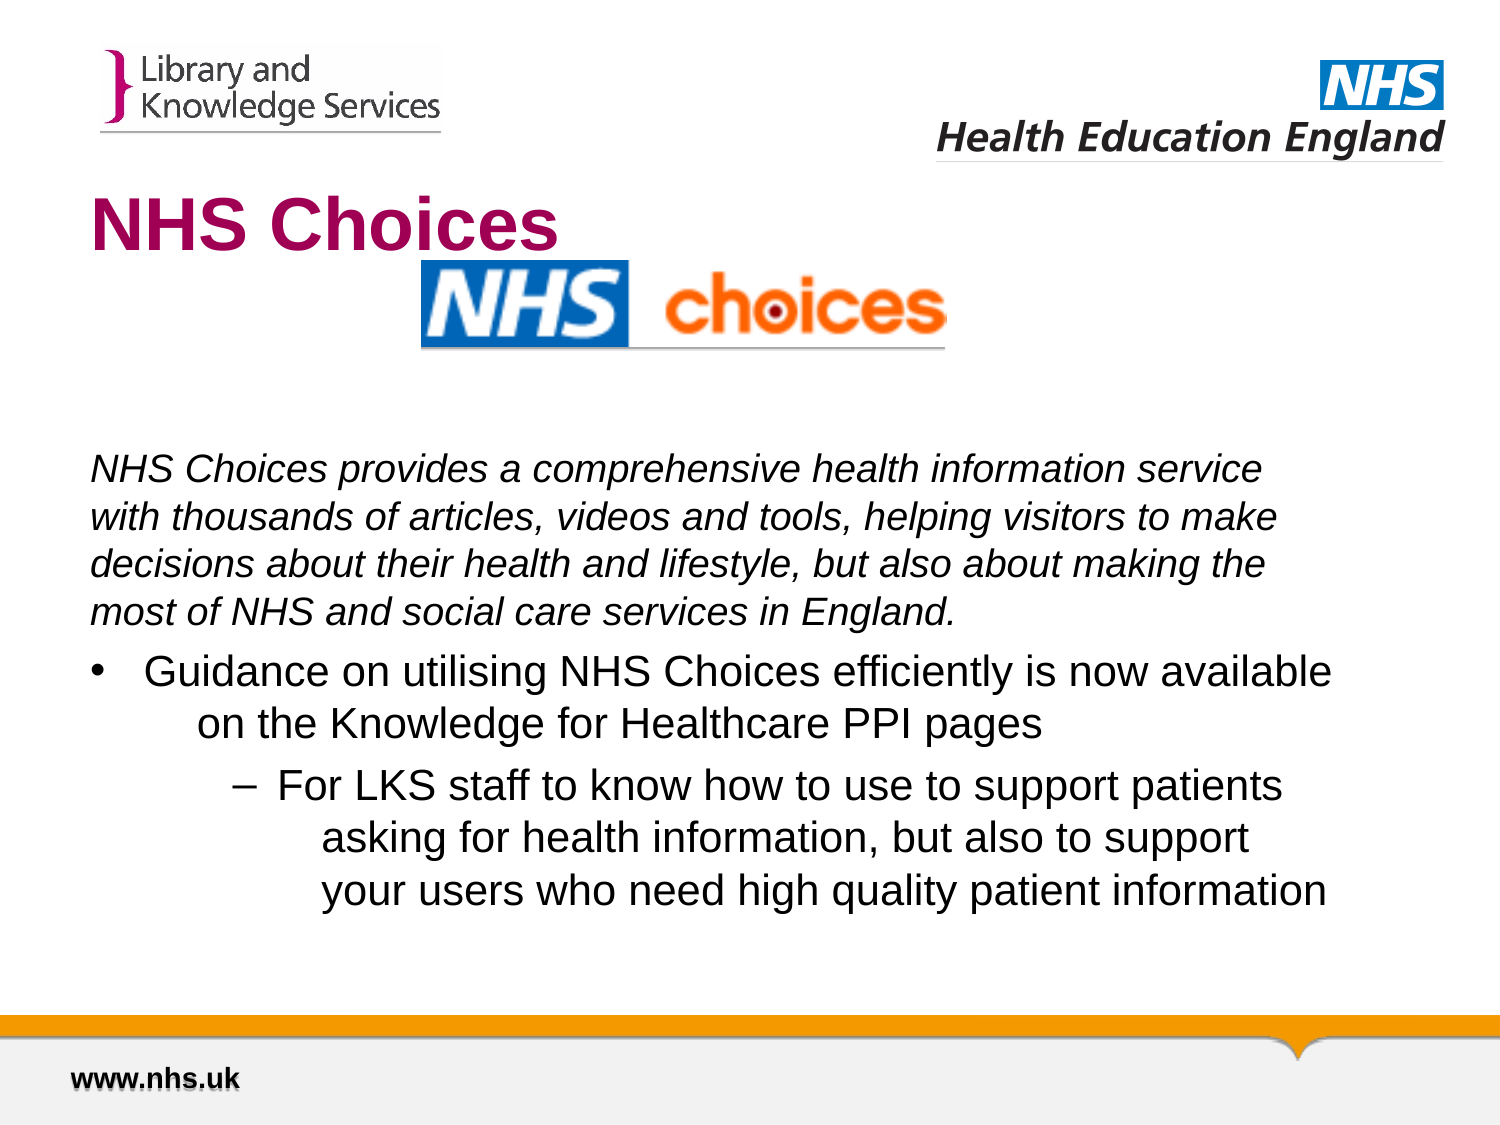

# NHS Choices
NHS Choices provides a comprehensive health information service with thousands of articles, videos and tools, helping visitors to make decisions about their health and lifestyle, but also about making the most of NHS and social care services in England.
Guidance on utilising NHS Choices efficiently is now available on the Knowledge for Healthcare PPI pages
For LKS staff to know how to use to support patients asking for health information, but also to support your users who need high quality patient information
www.nhs.uk